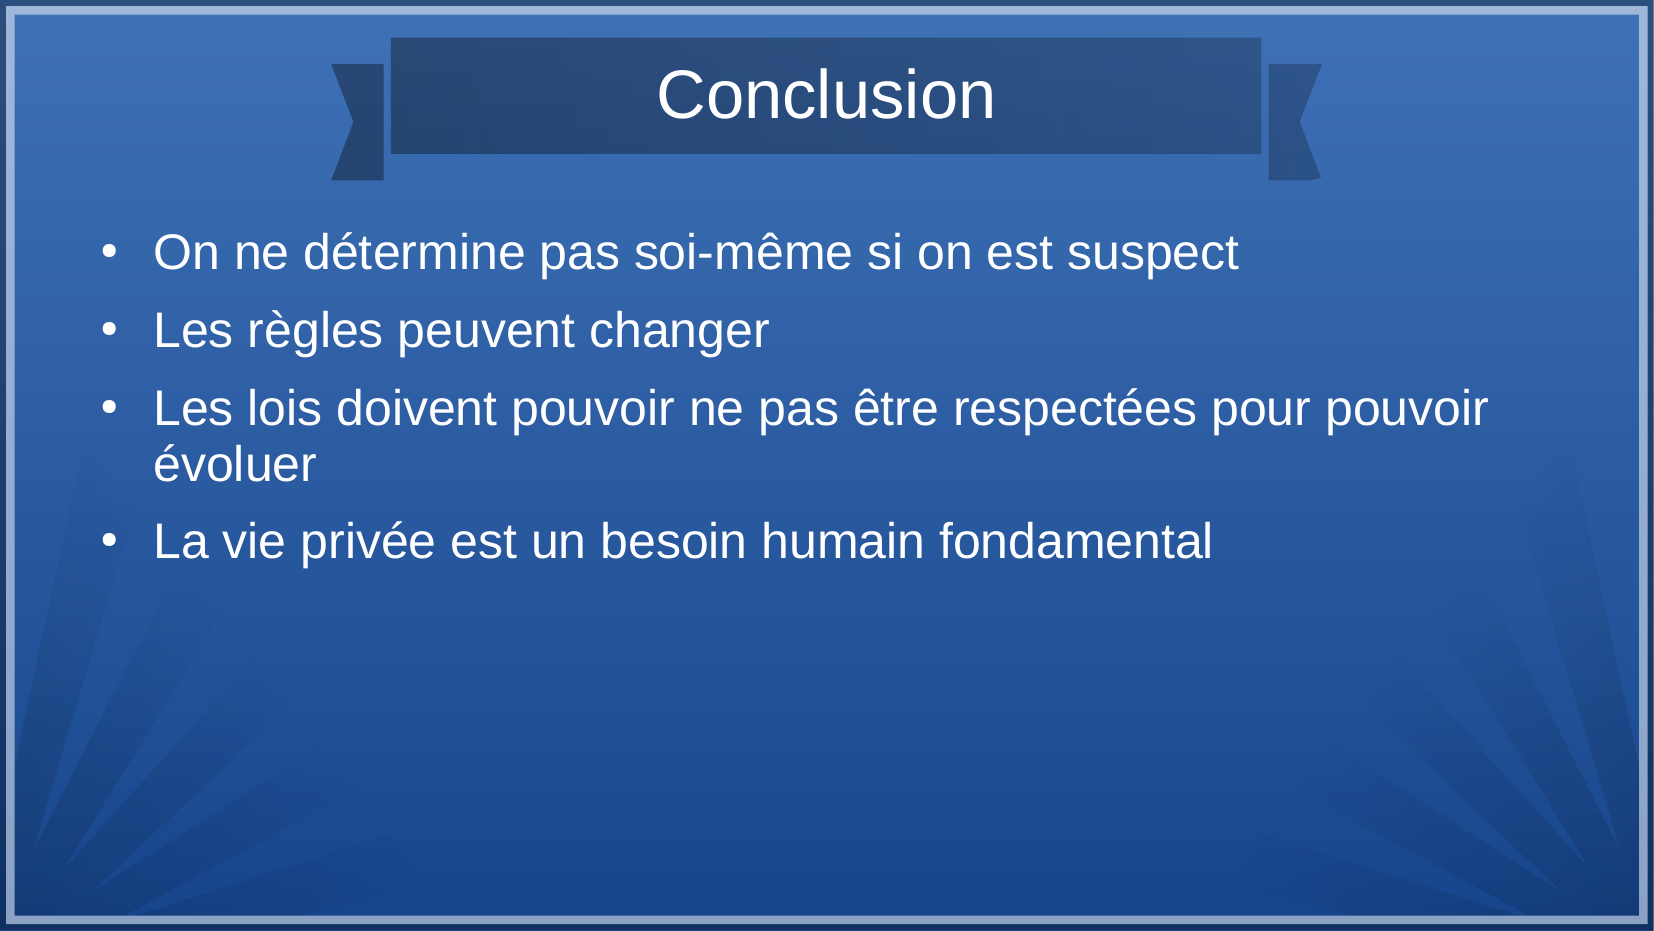

# Conclusion
On ne détermine pas soi-même si on est suspect
Les règles peuvent changer
Les lois doivent pouvoir ne pas être respectées pour pouvoir évoluer
La vie privée est un besoin humain fondamental